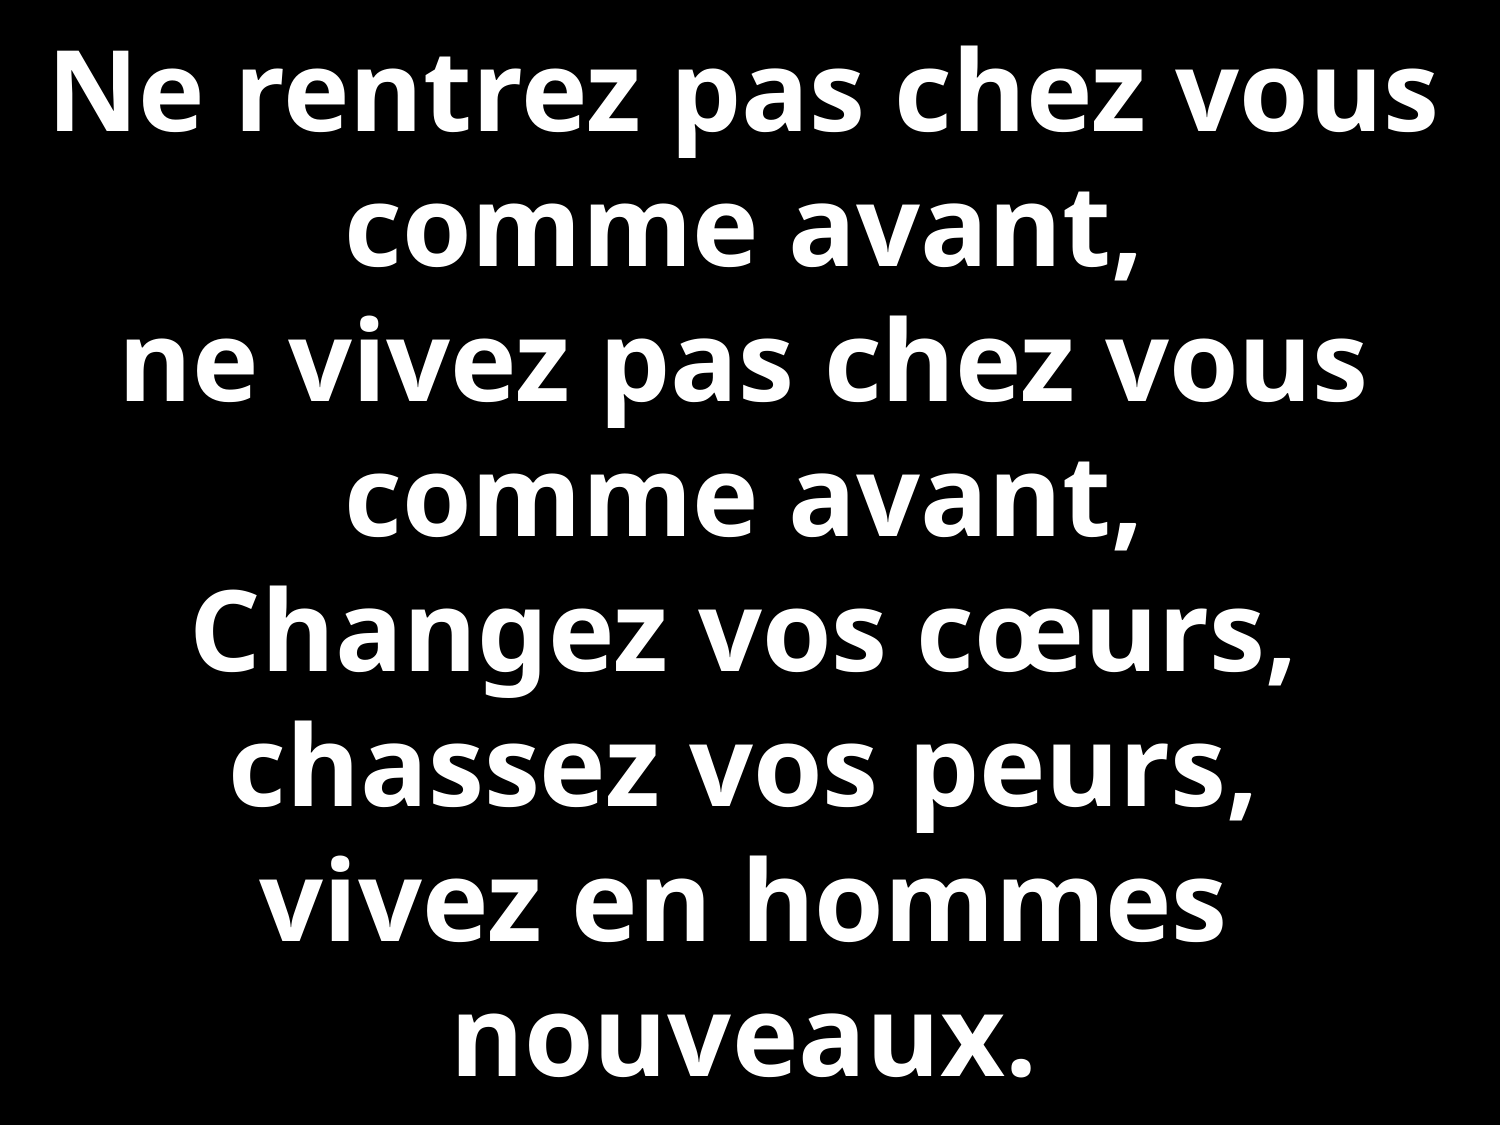

# Ne rentrez pas chez vous comme avant, ne vivez pas chez vous comme avant, Changez vos cœurs, chassez vos peurs, vivez en hommes nouveaux.